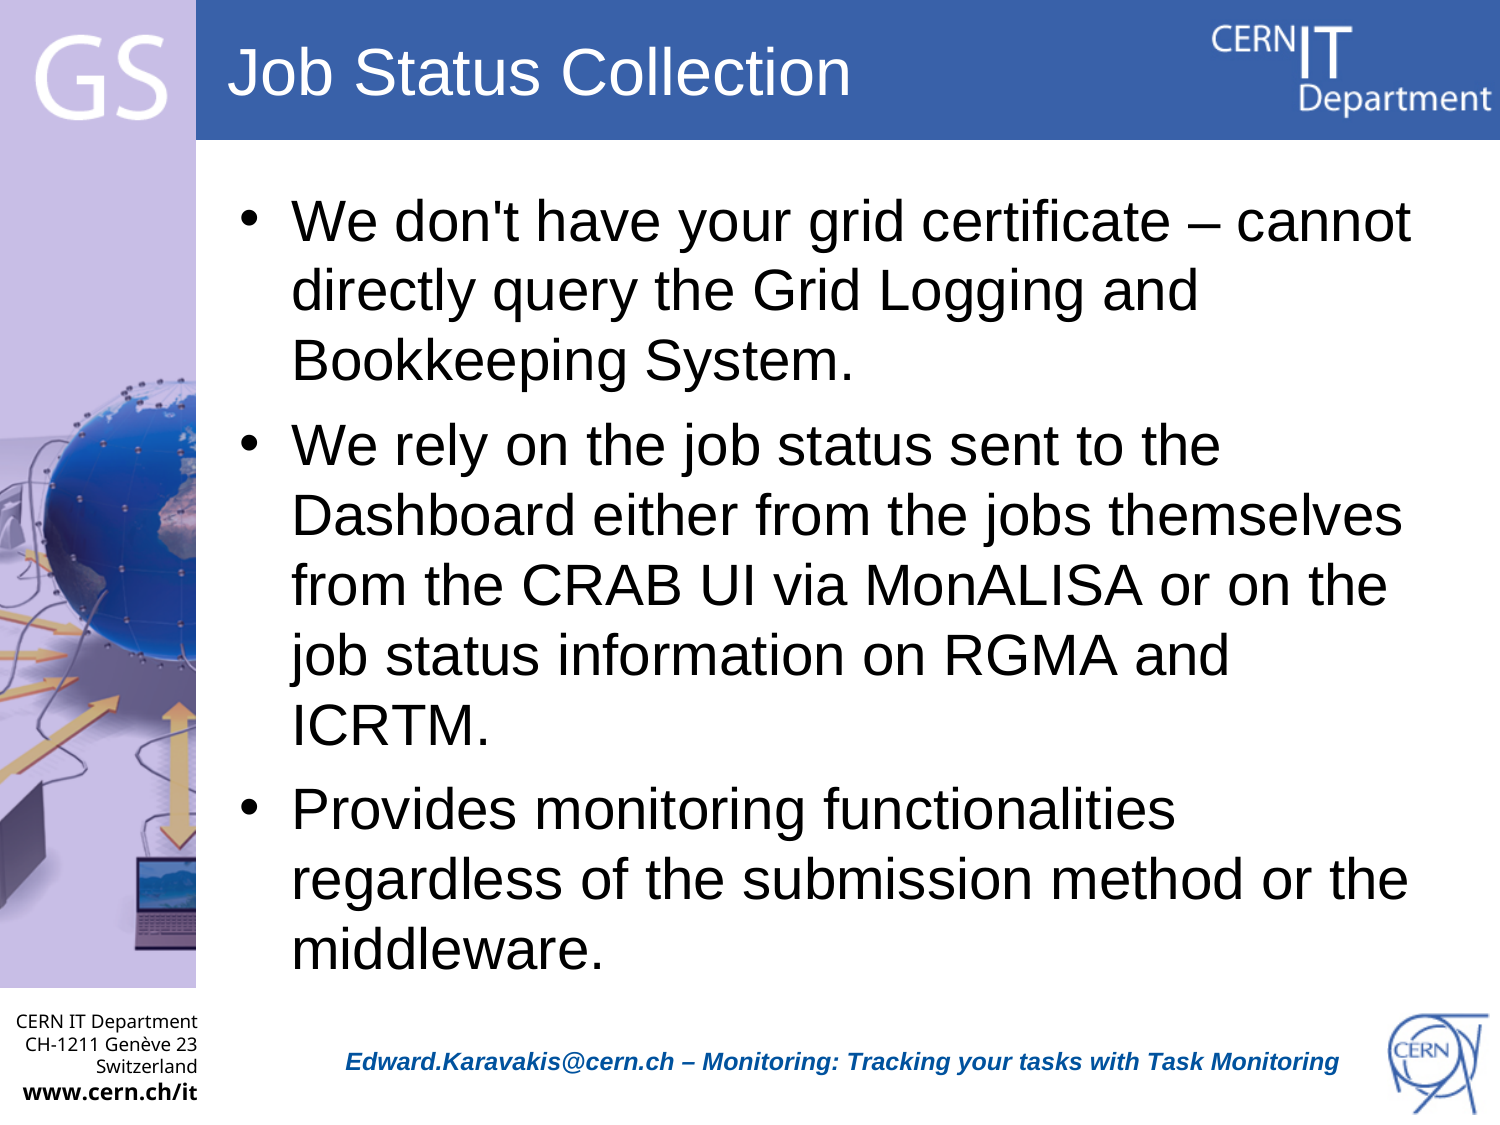

Job Status Collection
We don't have your grid certificate – cannot directly query the Grid Logging and Bookkeeping System.
We rely on the job status sent to the Dashboard either from the jobs themselves from the CRAB UI via MonALISA or on the job status information on RGMA and ICRTM.
Provides monitoring functionalities regardless of the submission method or the middleware.
Edward.Karavakis@cern.ch – Monitoring: Tracking your tasks with Task Monitoring